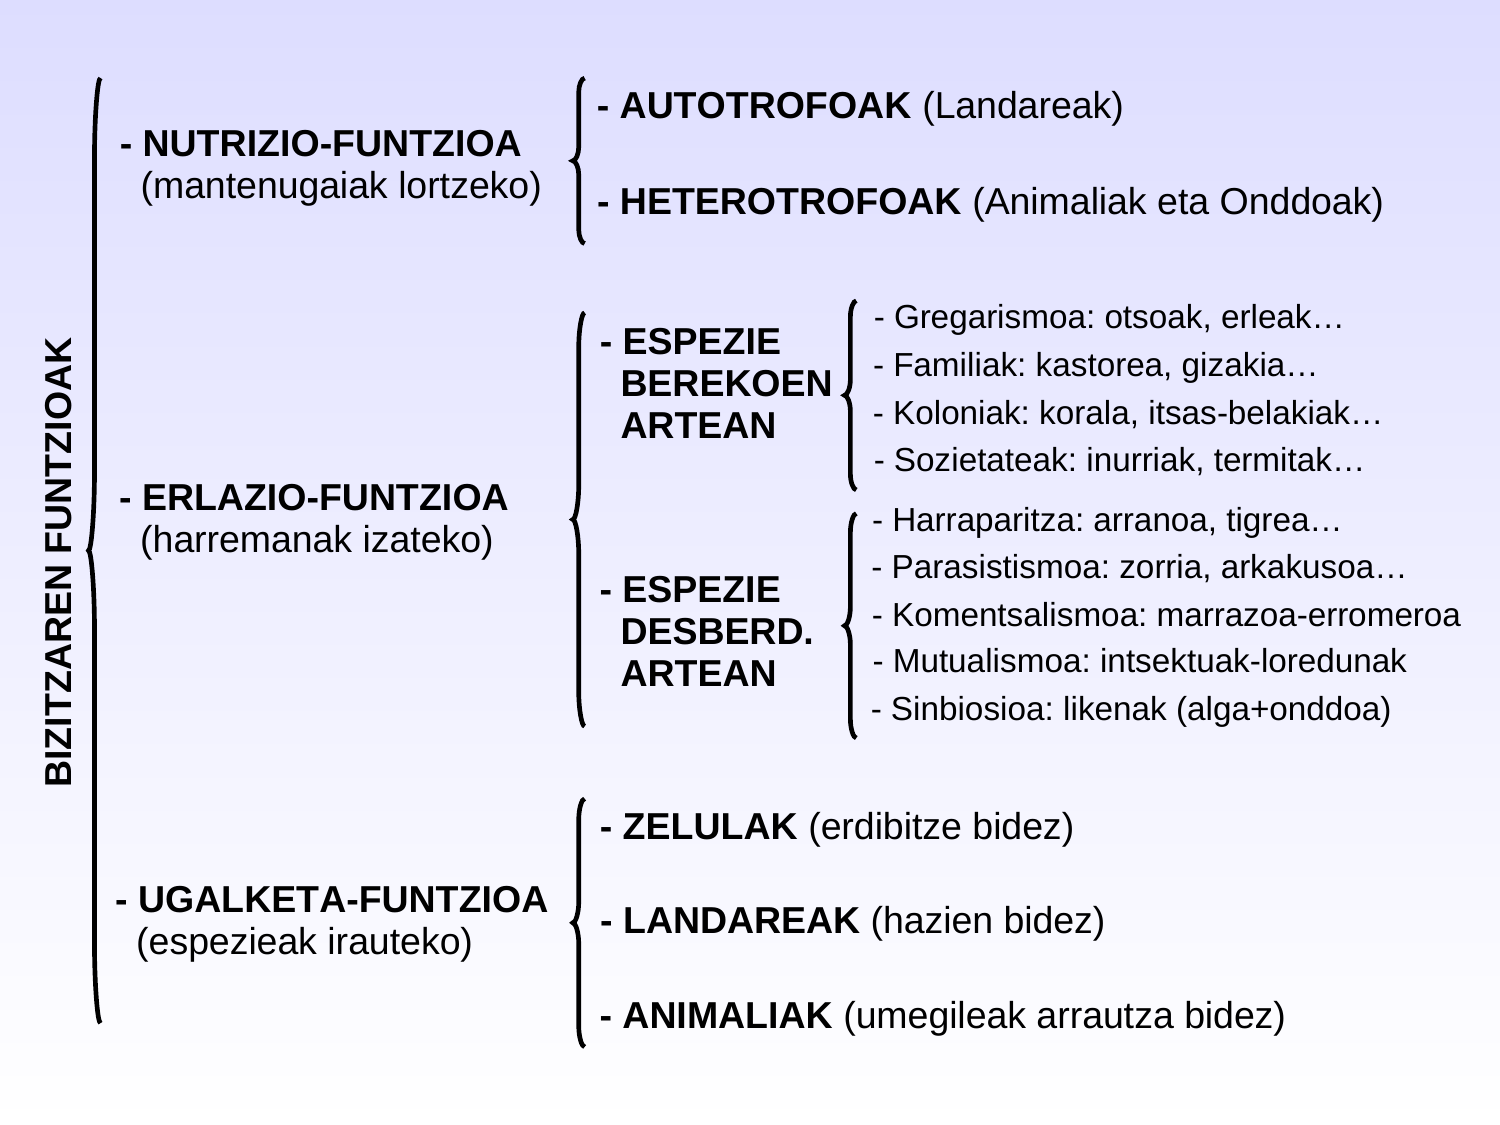

- AUTOTROFOAK (Landareak)
- NUTRIZIO-FUNTZIOA
 (mantenugaiak lortzeko)
- HETEROTROFOAK (Animaliak eta Onddoak)
- Gregarismoa: otsoak, erleak…
- ESPEZIE
 BEREKOEN
 ARTEAN
- Familiak: kastorea, gizakia…
- Koloniak: korala, itsas-belakiak…
- Sozietateak: inurriak, termitak…
- ERLAZIO-FUNTZIOA
 (harremanak izateko)
- Harraparitza: arranoa, tigrea…
BIZITZAREN FUNTZIOAK
- Parasistismoa: zorria, arkakusoa…
- ESPEZIE
 DESBERD.
 ARTEAN
- Komentsalismoa: marrazoa-erromeroa
- Mutualismoa: intsektuak-loredunak
- Sinbiosioa: likenak (alga+onddoa)
- ZELULAK (erdibitze bidez)
- UGALKETA-FUNTZIOA
 (espezieak irauteko)
- LANDAREAK (hazien bidez)
- ANIMALIAK (umegileak arrautza bidez)